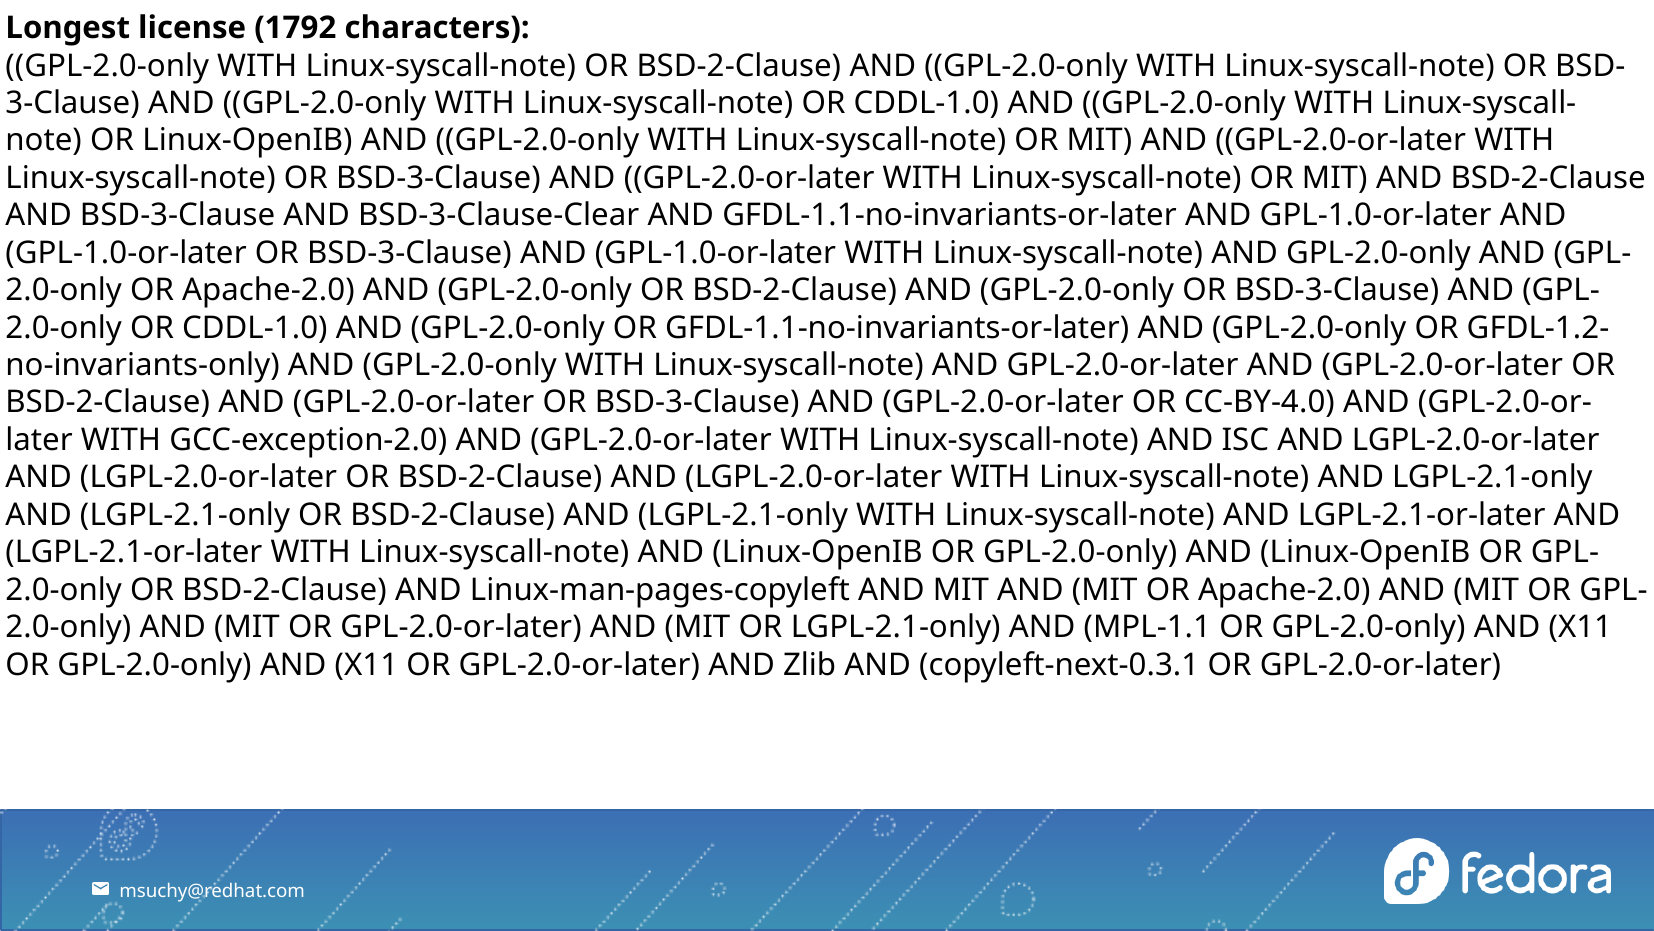

Longest license (1792 characters):
((GPL-2.0-only WITH Linux-syscall-note) OR BSD-2-Clause) AND ((GPL-2.0-only WITH Linux-syscall-note) OR BSD-3-Clause) AND ((GPL-2.0-only WITH Linux-syscall-note) OR CDDL-1.0) AND ((GPL-2.0-only WITH Linux-syscall-note) OR Linux-OpenIB) AND ((GPL-2.0-only WITH Linux-syscall-note) OR MIT) AND ((GPL-2.0-or-later WITH Linux-syscall-note) OR BSD-3-Clause) AND ((GPL-2.0-or-later WITH Linux-syscall-note) OR MIT) AND BSD-2-Clause AND BSD-3-Clause AND BSD-3-Clause-Clear AND GFDL-1.1-no-invariants-or-later AND GPL-1.0-or-later AND (GPL-1.0-or-later OR BSD-3-Clause) AND (GPL-1.0-or-later WITH Linux-syscall-note) AND GPL-2.0-only AND (GPL-2.0-only OR Apache-2.0) AND (GPL-2.0-only OR BSD-2-Clause) AND (GPL-2.0-only OR BSD-3-Clause) AND (GPL-2.0-only OR CDDL-1.0) AND (GPL-2.0-only OR GFDL-1.1-no-invariants-or-later) AND (GPL-2.0-only OR GFDL-1.2-no-invariants-only) AND (GPL-2.0-only WITH Linux-syscall-note) AND GPL-2.0-or-later AND (GPL-2.0-or-later OR BSD-2-Clause) AND (GPL-2.0-or-later OR BSD-3-Clause) AND (GPL-2.0-or-later OR CC-BY-4.0) AND (GPL-2.0-or-later WITH GCC-exception-2.0) AND (GPL-2.0-or-later WITH Linux-syscall-note) AND ISC AND LGPL-2.0-or-later AND (LGPL-2.0-or-later OR BSD-2-Clause) AND (LGPL-2.0-or-later WITH Linux-syscall-note) AND LGPL-2.1-only AND (LGPL-2.1-only OR BSD-2-Clause) AND (LGPL-2.1-only WITH Linux-syscall-note) AND LGPL-2.1-or-later AND (LGPL-2.1-or-later WITH Linux-syscall-note) AND (Linux-OpenIB OR GPL-2.0-only) AND (Linux-OpenIB OR GPL-2.0-only OR BSD-2-Clause) AND Linux-man-pages-copyleft AND MIT AND (MIT OR Apache-2.0) AND (MIT OR GPL-2.0-only) AND (MIT OR GPL-2.0-or-later) AND (MIT OR LGPL-2.1-only) AND (MPL-1.1 OR GPL-2.0-only) AND (X11 OR GPL-2.0-only) AND (X11 OR GPL-2.0-or-later) AND Zlib AND (copyleft-next-0.3.1 OR GPL-2.0-or-later)